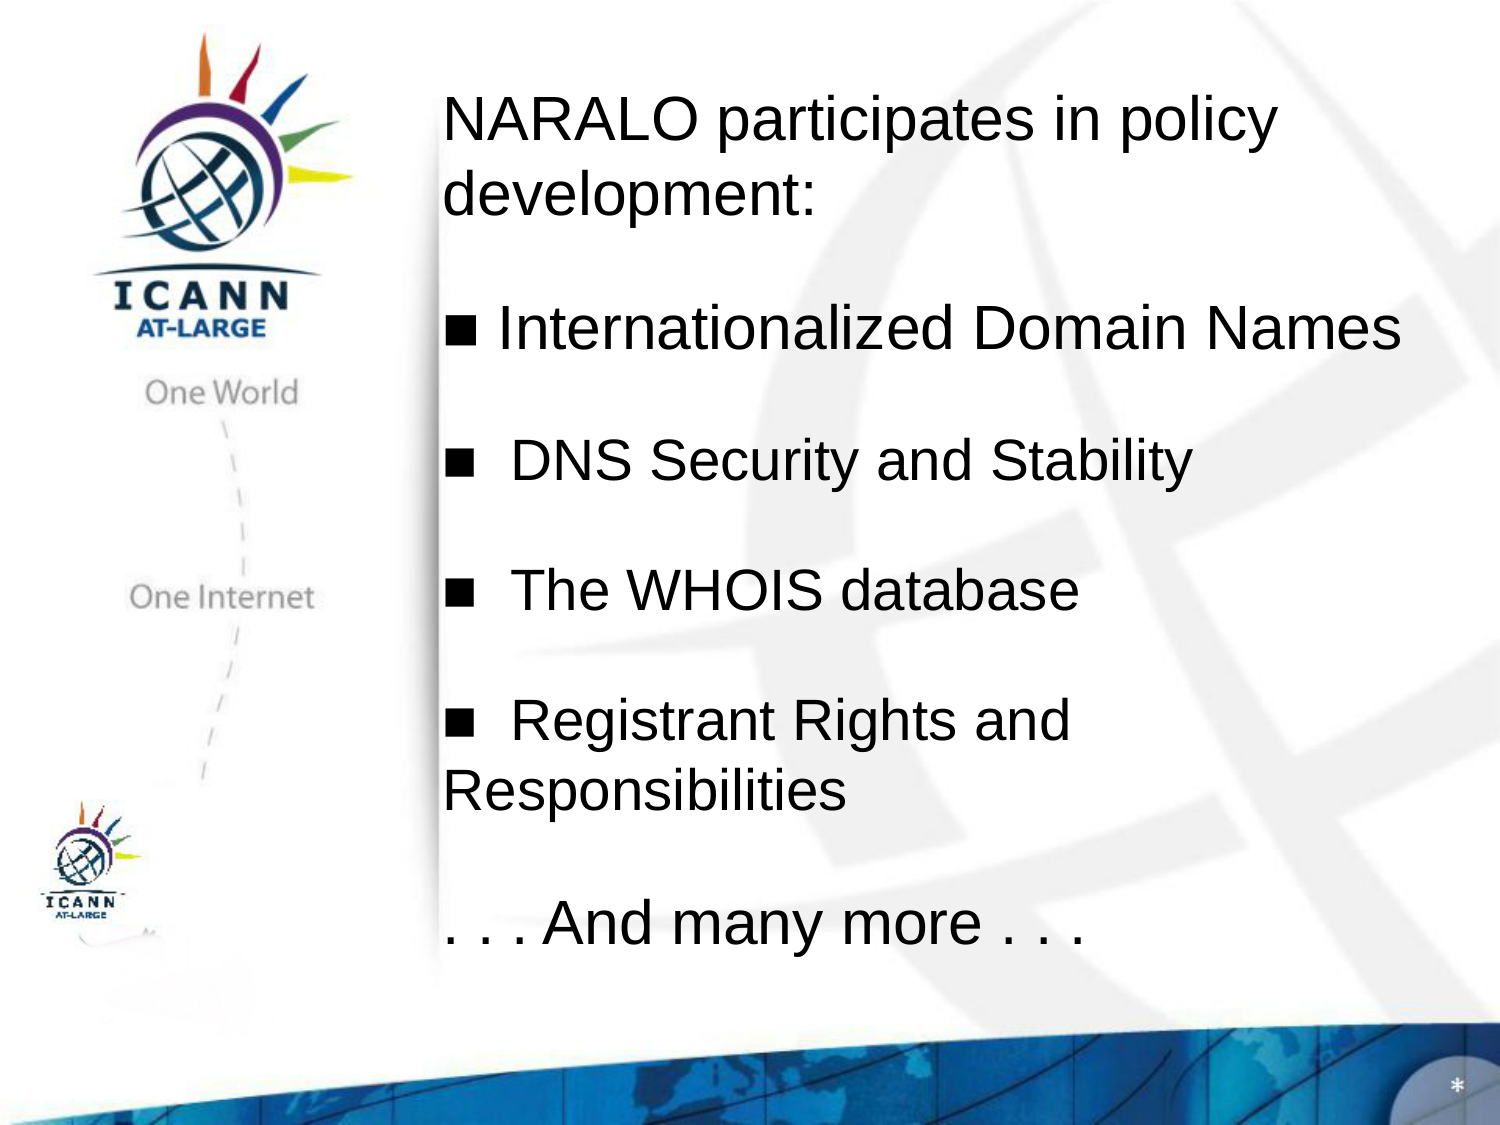

NARALO participates in policy development:
■ Internationalized Domain Names
■ DNS Security and Stability
■ The WHOIS database
■ Registrant Rights and Responsibilities
. . . And many more . . .
#